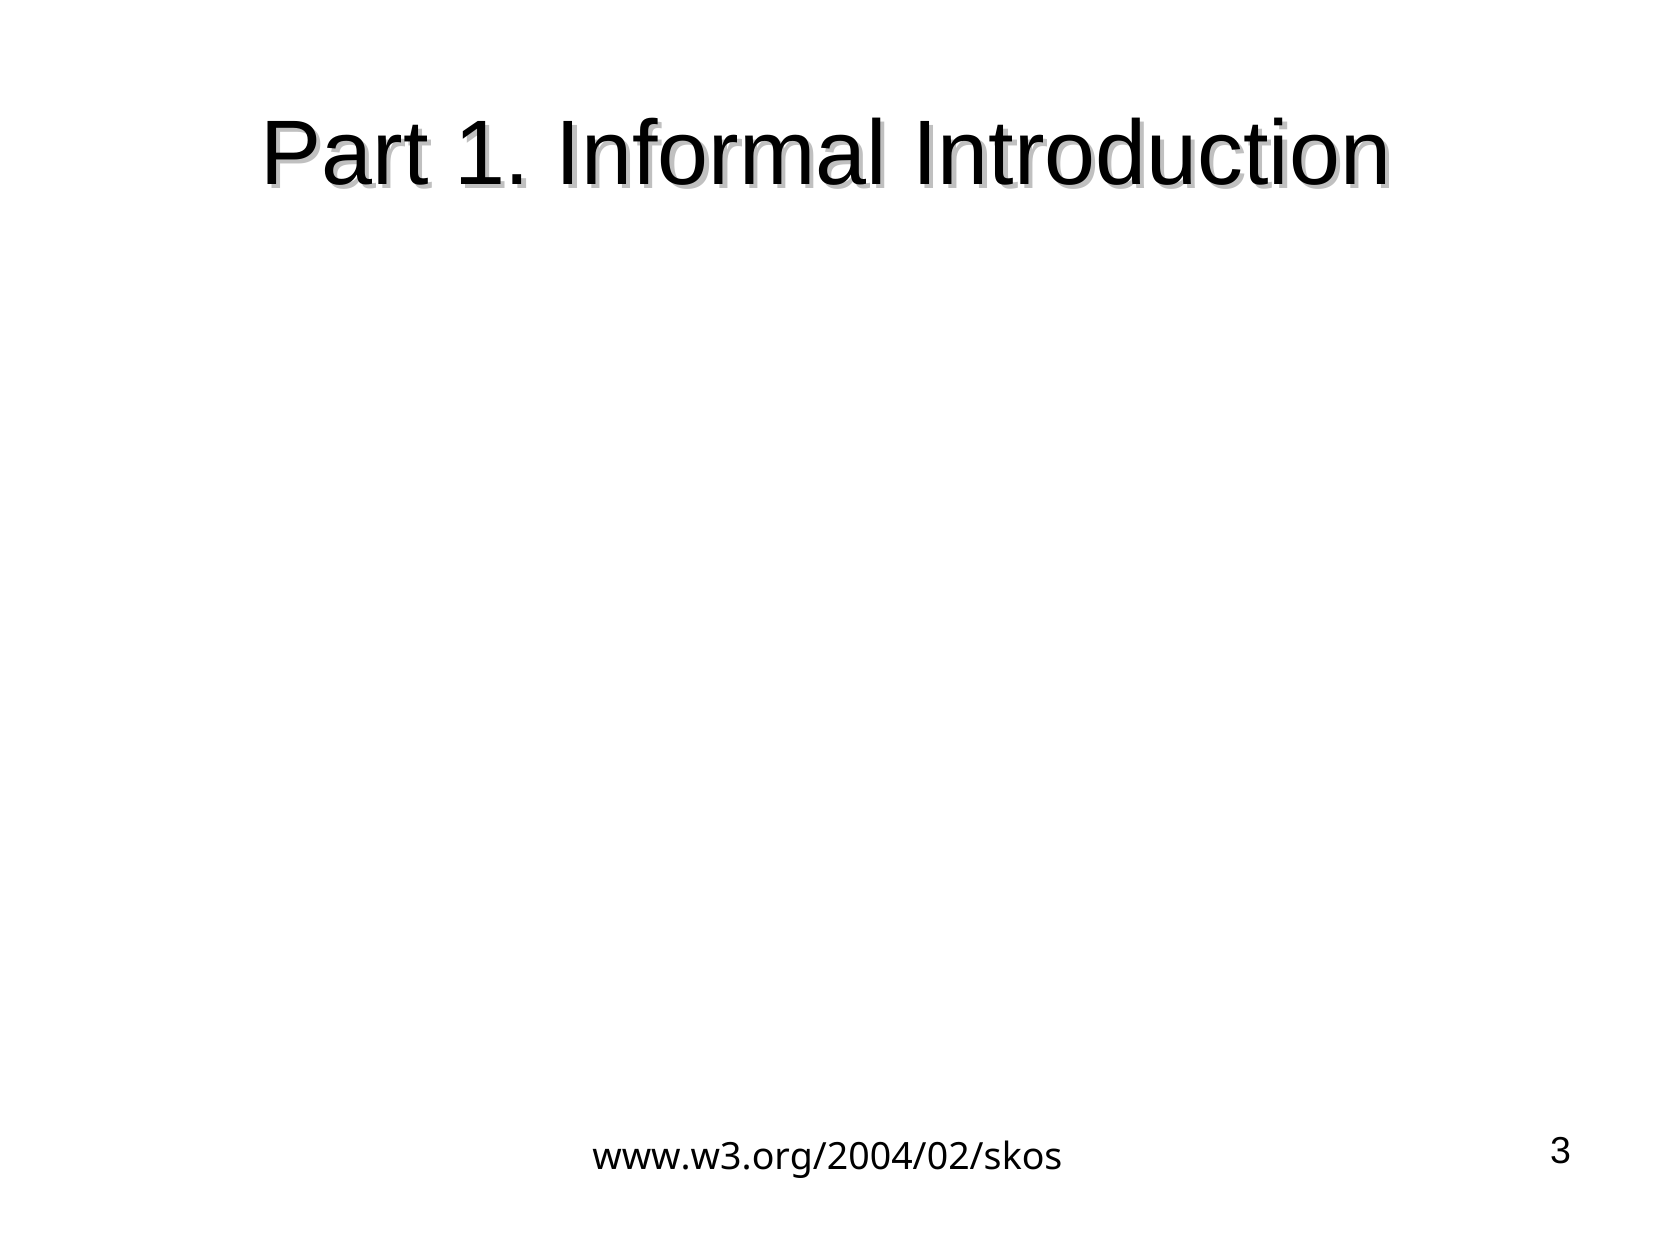

# Part 1. Informal Introduction
www.w3.org/2004/02/skos
3